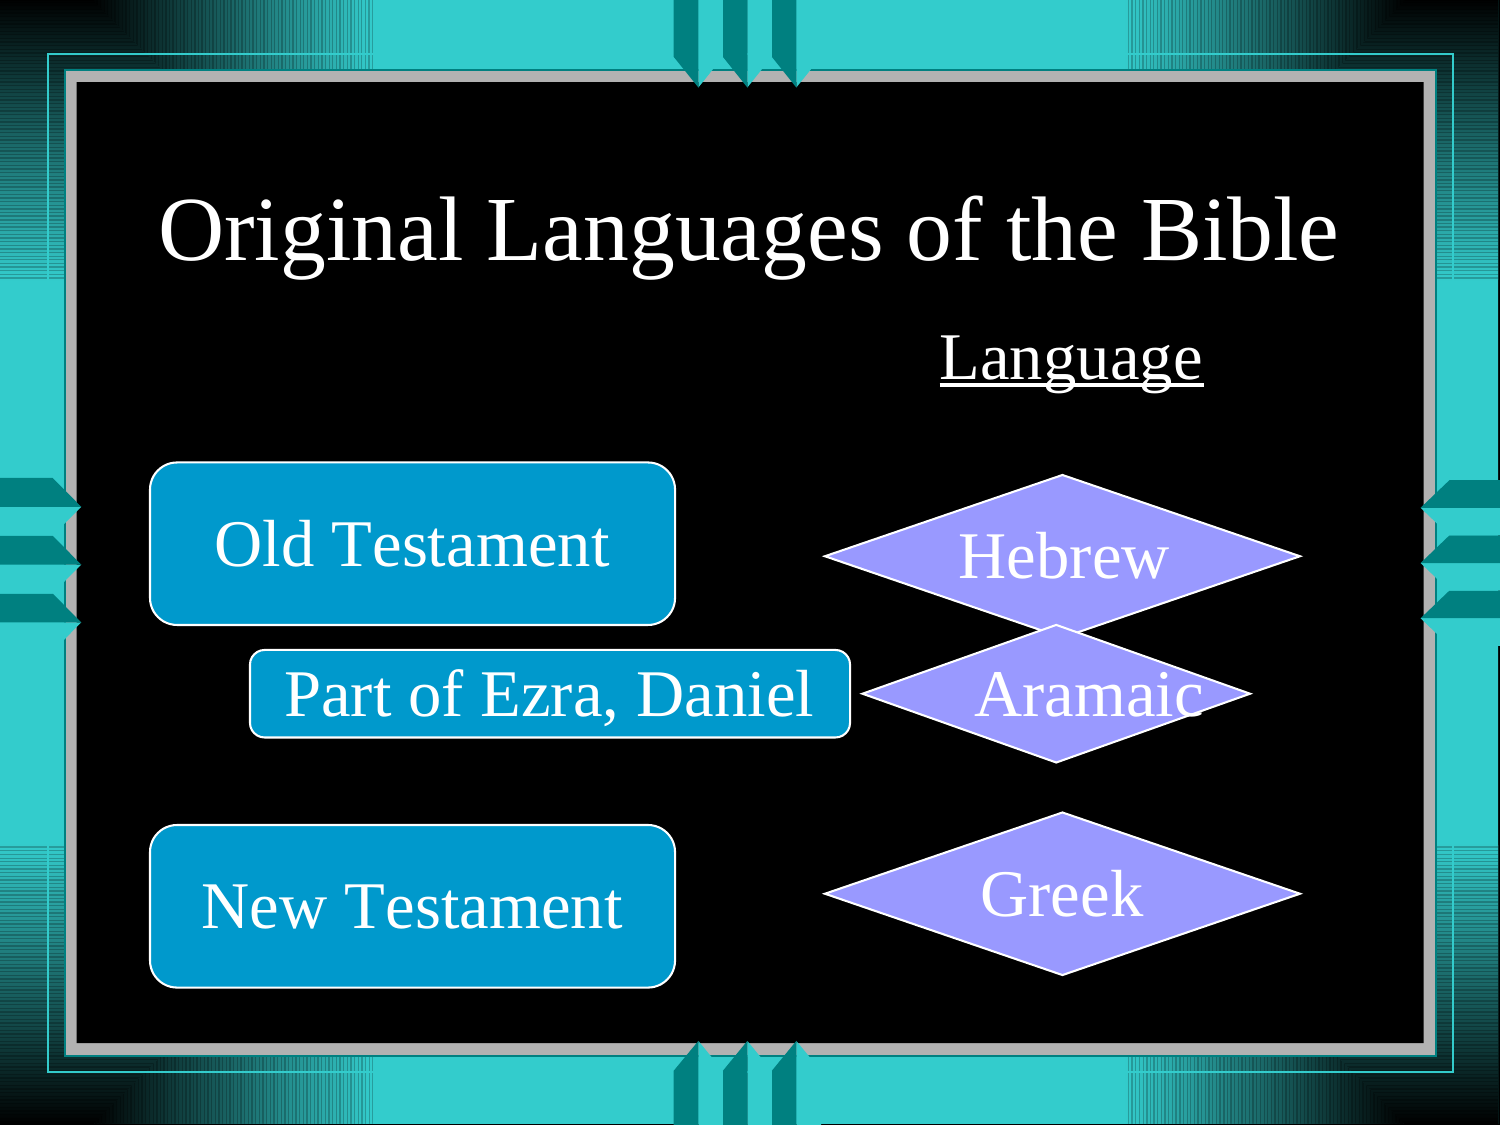

# Original Languages of the Bible
Language
Old Testament
Hebrew
Aramaic
Part of Ezra, Daniel
Greek
New Testament